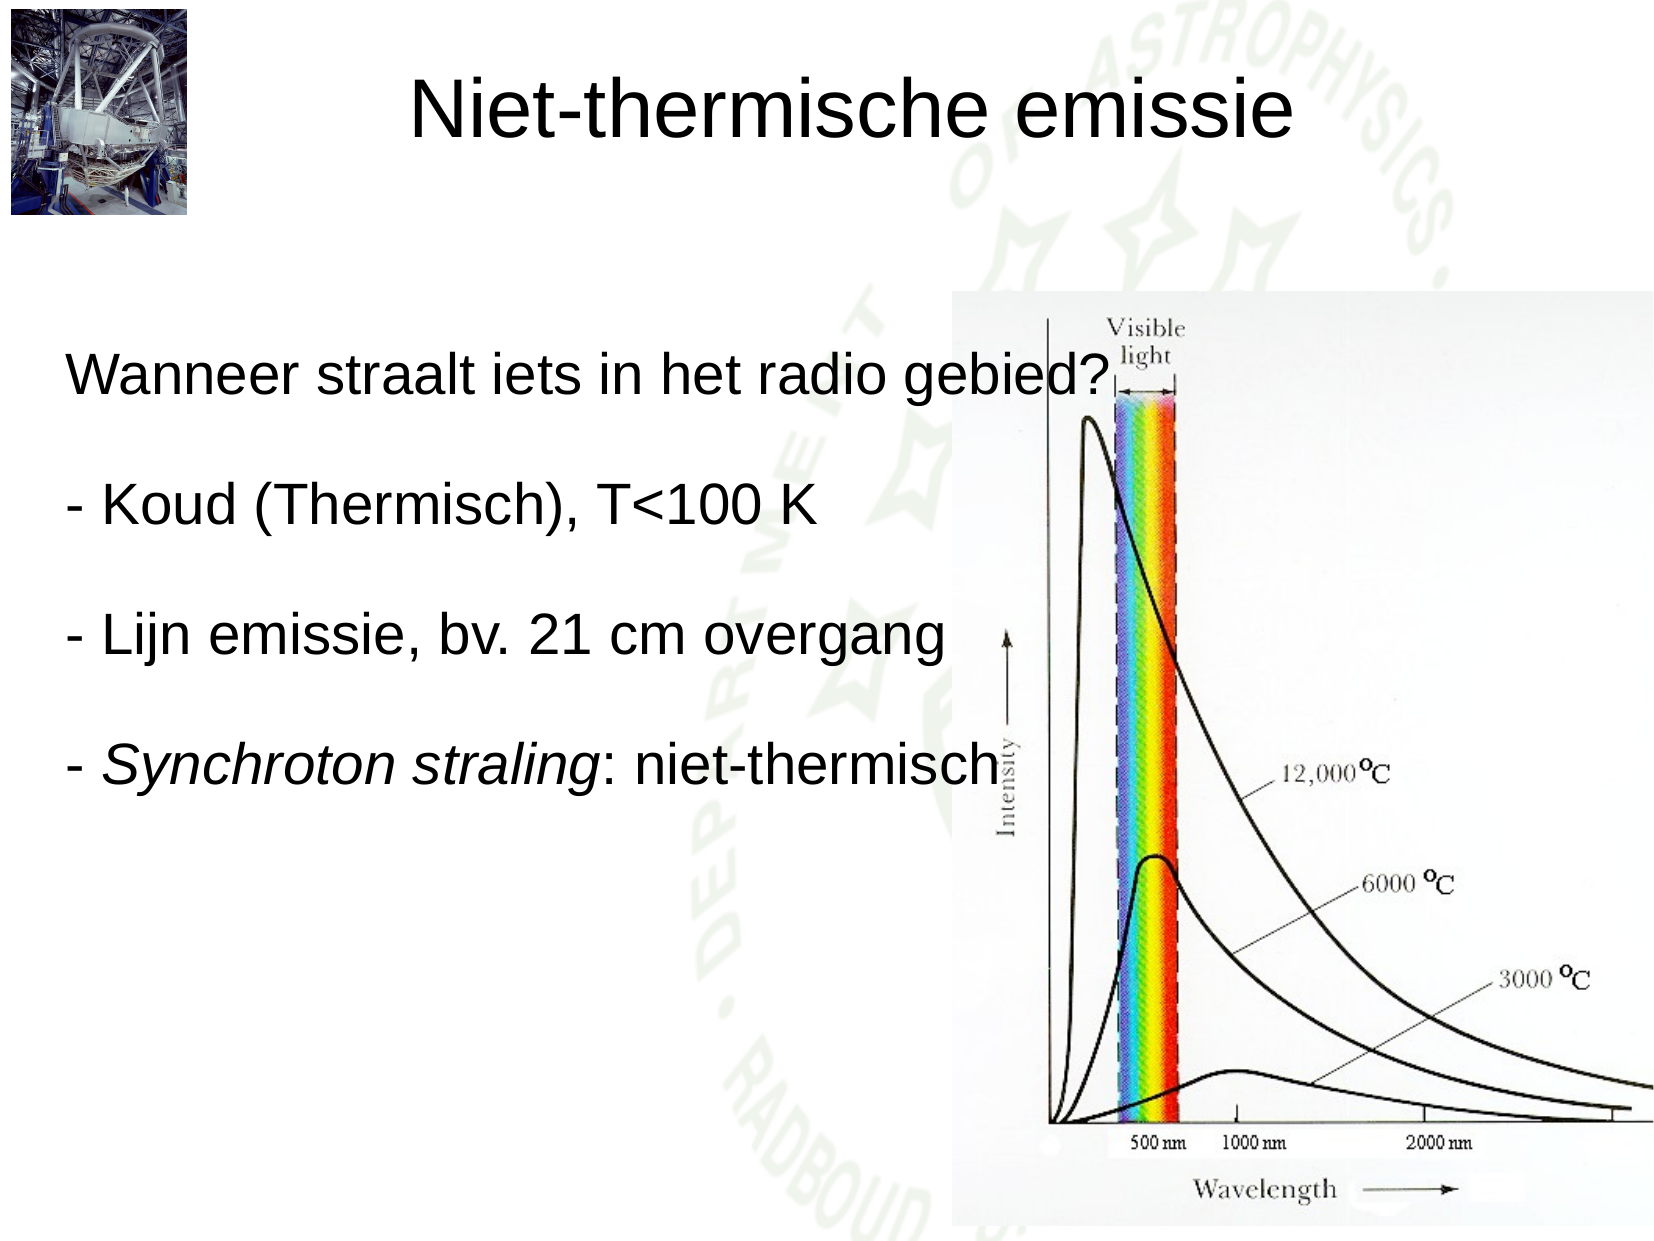

Niet-thermische emissie
Wanneer straalt iets in het radio gebied?
- Koud (Thermisch), T<100 K
- Lijn emissie, bv. 21 cm overgang
- Synchroton straling: niet-thermisch